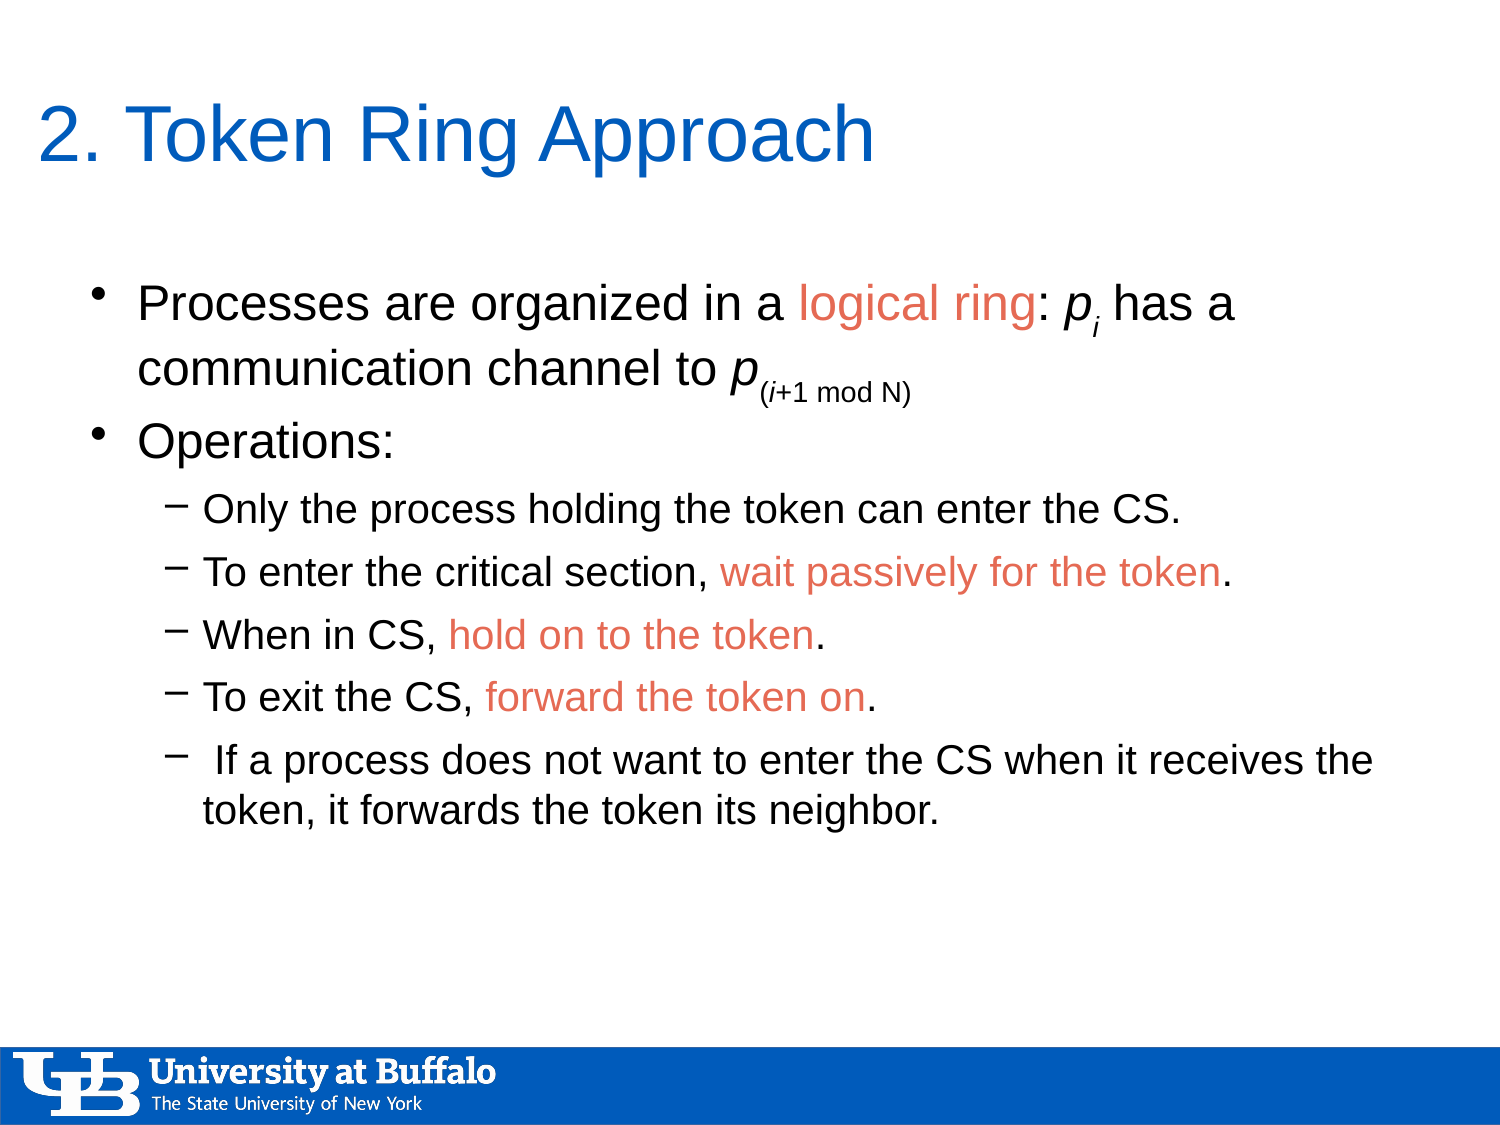

# 2. Token Ring Approach
Processes are organized in a logical ring: pi has a communication channel to p(i+1 mod N)
Operations:
Only the process holding the token can enter the CS.
To enter the critical section, wait passively for the token.
When in CS, hold on to the token.
To exit the CS, forward the token on.
 If a process does not want to enter the CS when it receives the token, it forwards the token its neighbor.